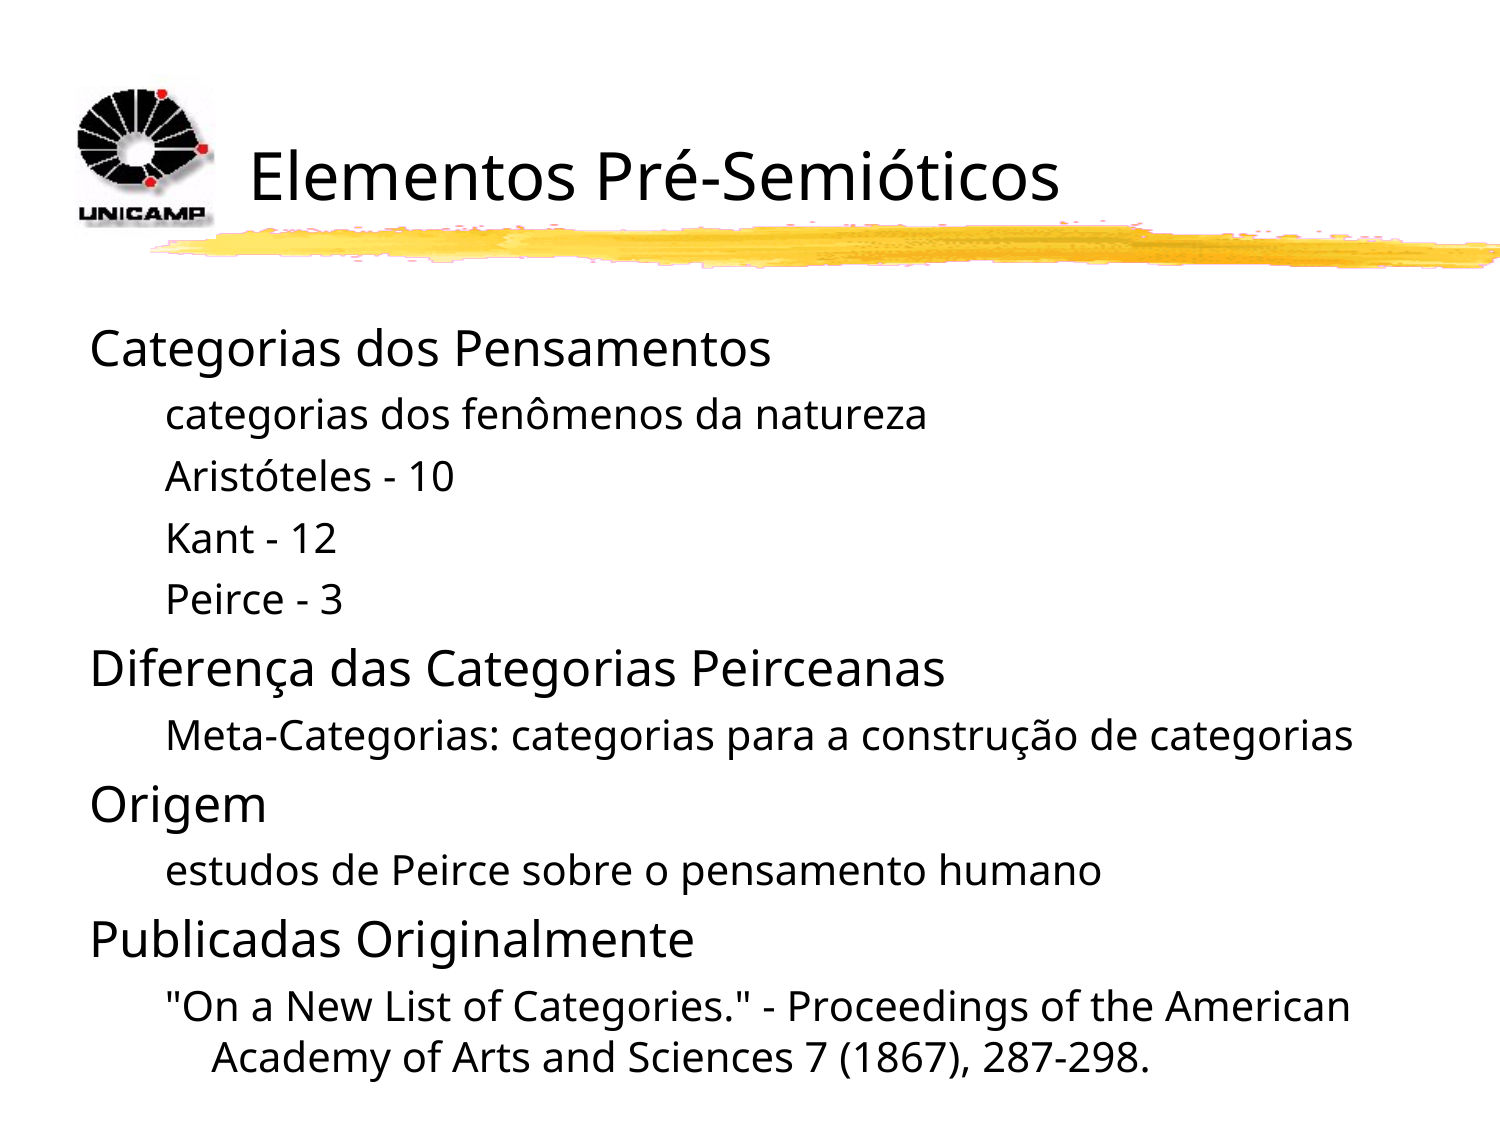

# Elementos Pré-Semióticos
Categorias dos Pensamentos
categorias dos fenômenos da natureza
Aristóteles - 10
Kant - 12
Peirce - 3
Diferença das Categorias Peirceanas
Meta-Categorias: categorias para a construção de categorias
Origem
estudos de Peirce sobre o pensamento humano
Publicadas Originalmente
"On a New List of Categories." - Proceedings of the American Academy of Arts and Sciences 7 (1867), 287-298.